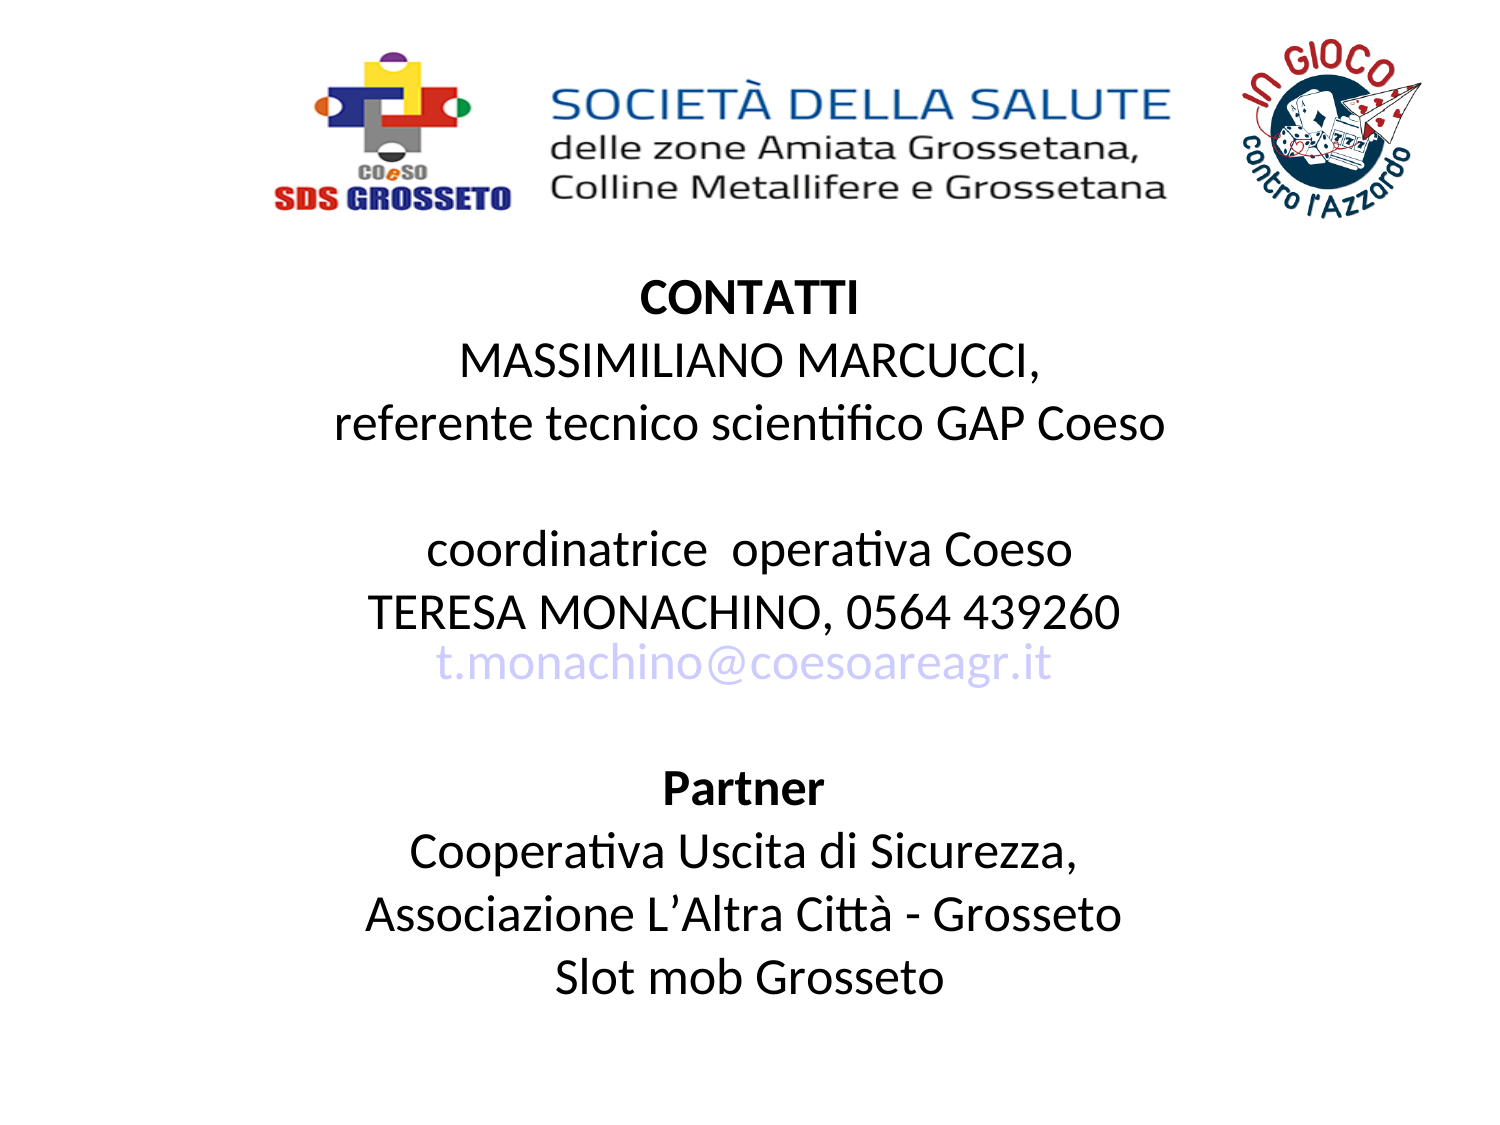

CONTATTI
 MASSIMILIANO MARCUCCI,
referente tecnico scientifico GAP Coeso
coordinatrice operativa Coeso
TERESA MONACHINO, 0564 439260 t.monachino@coesoareagr.it
Partner
Cooperativa Uscita di Sicurezza,
Associazione L’Altra Città - Grosseto
Slot mob Grosseto